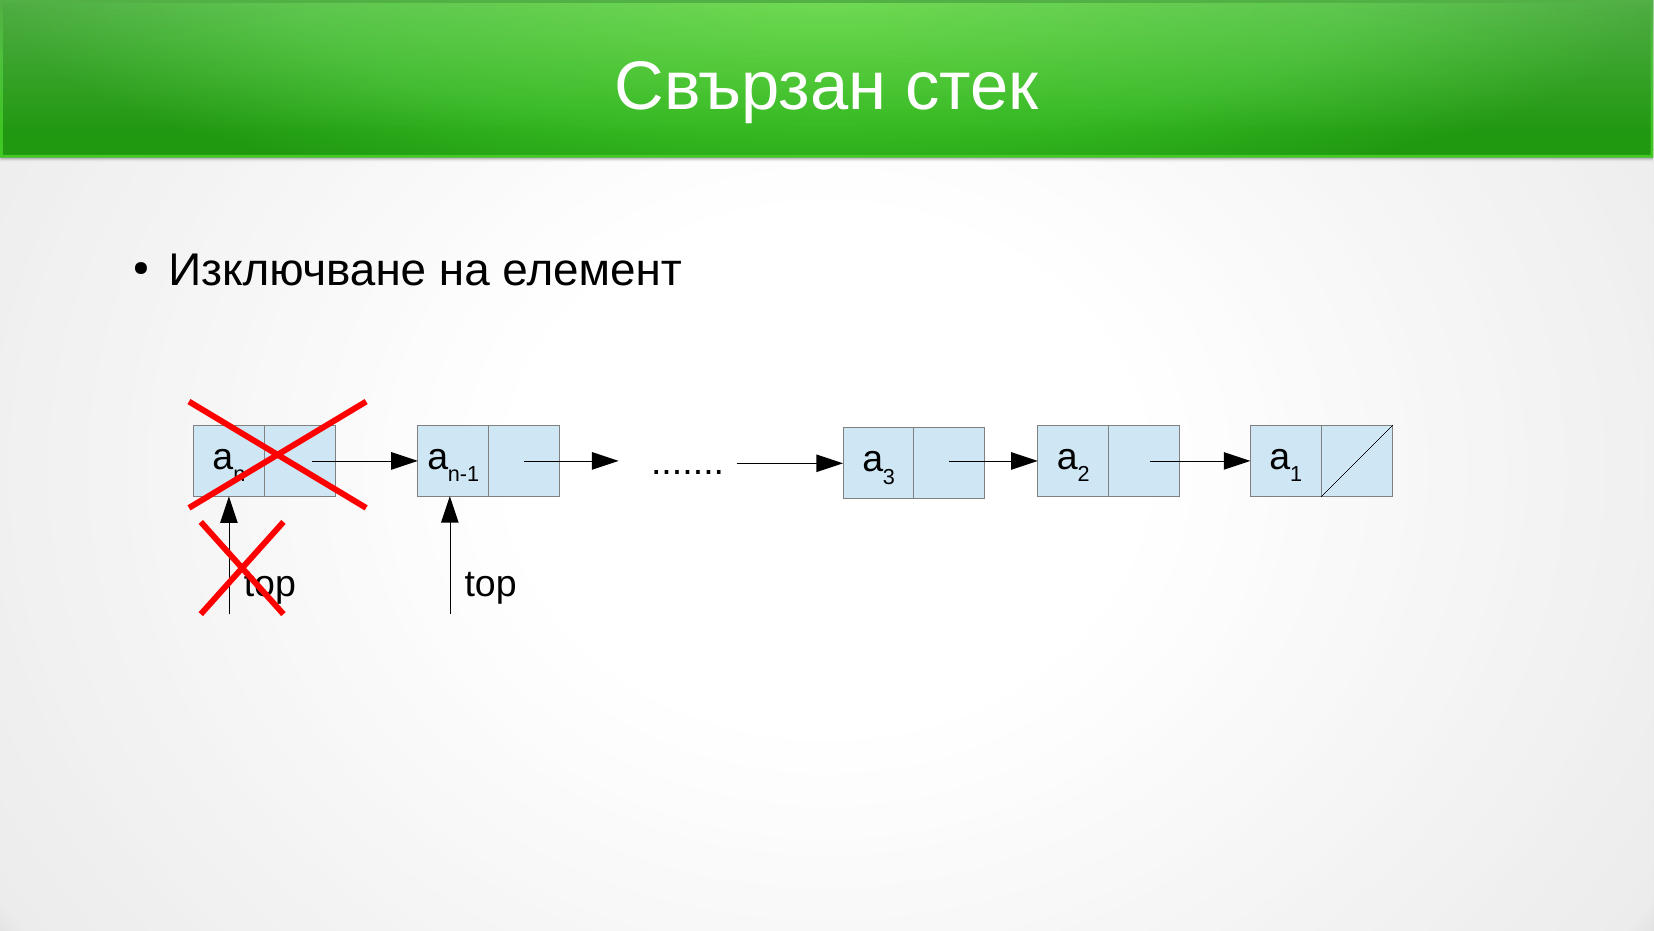

# Свързан стек
Изключване на елемент
a2
a1
an-1
an
a3
.......
top
top